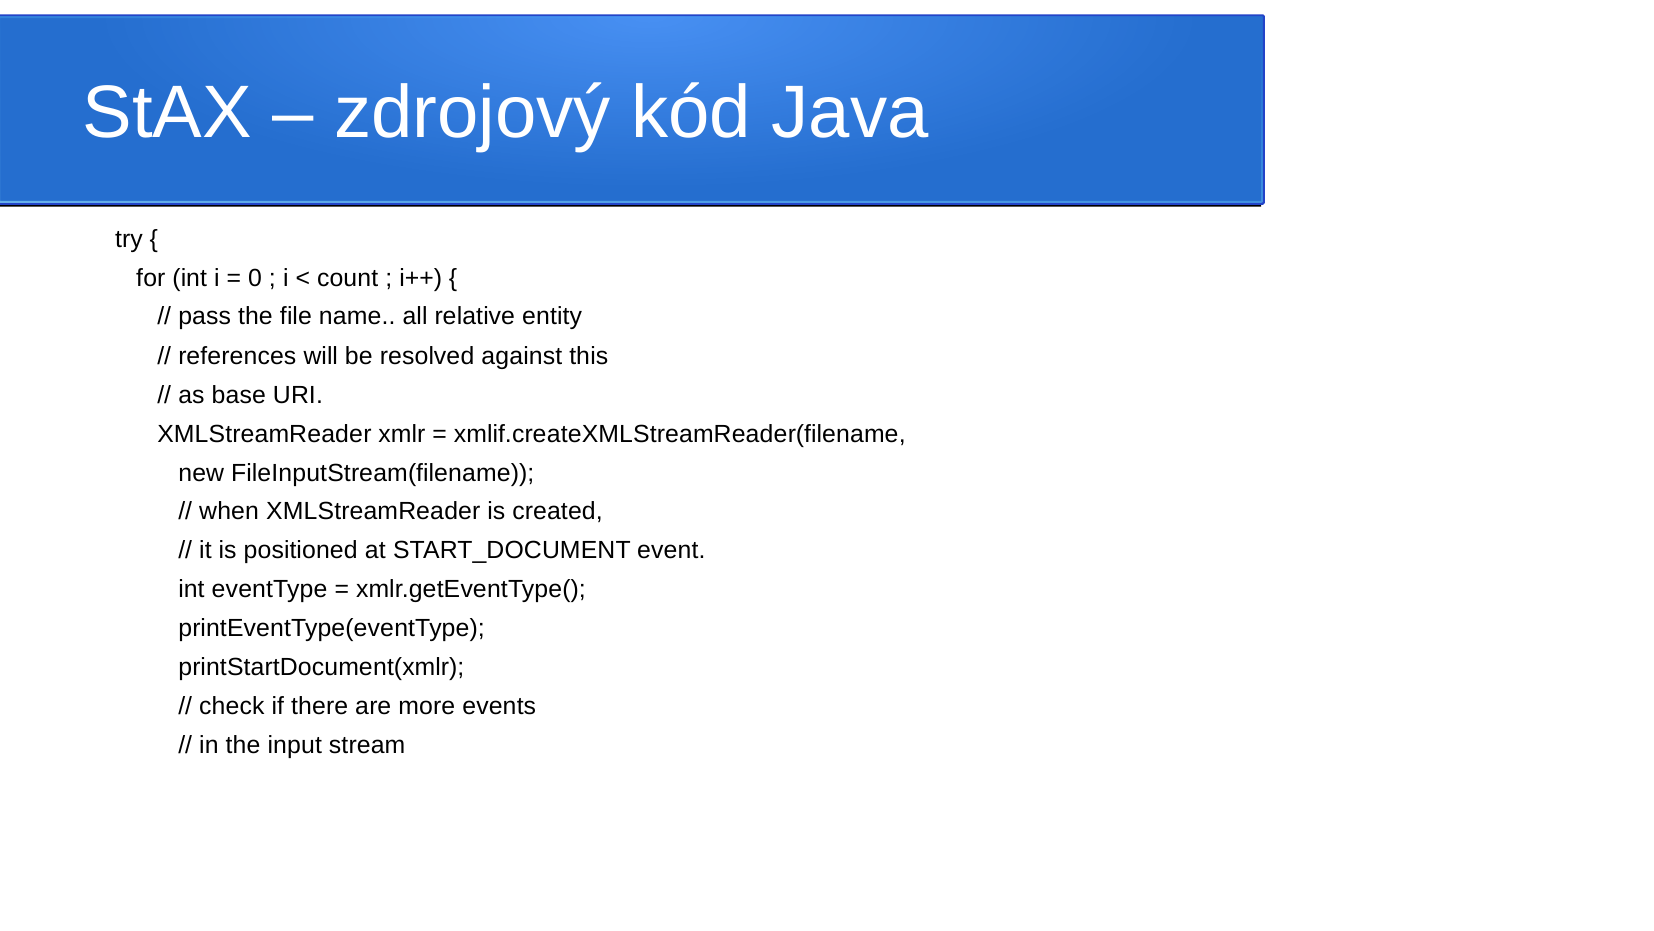

# StAX – zdrojový kód Java
try {
 for (int i = 0 ; i < count ; i++) {
 // pass the file name.. all relative entity
 // references will be resolved against this
 // as base URI.
 XMLStreamReader xmlr = xmlif.createXMLStreamReader(filename,
 new FileInputStream(filename));
 // when XMLStreamReader is created,
 // it is positioned at START_DOCUMENT event.
 int eventType = xmlr.getEventType();
 printEventType(eventType);
 printStartDocument(xmlr);
 // check if there are more events
 // in the input stream